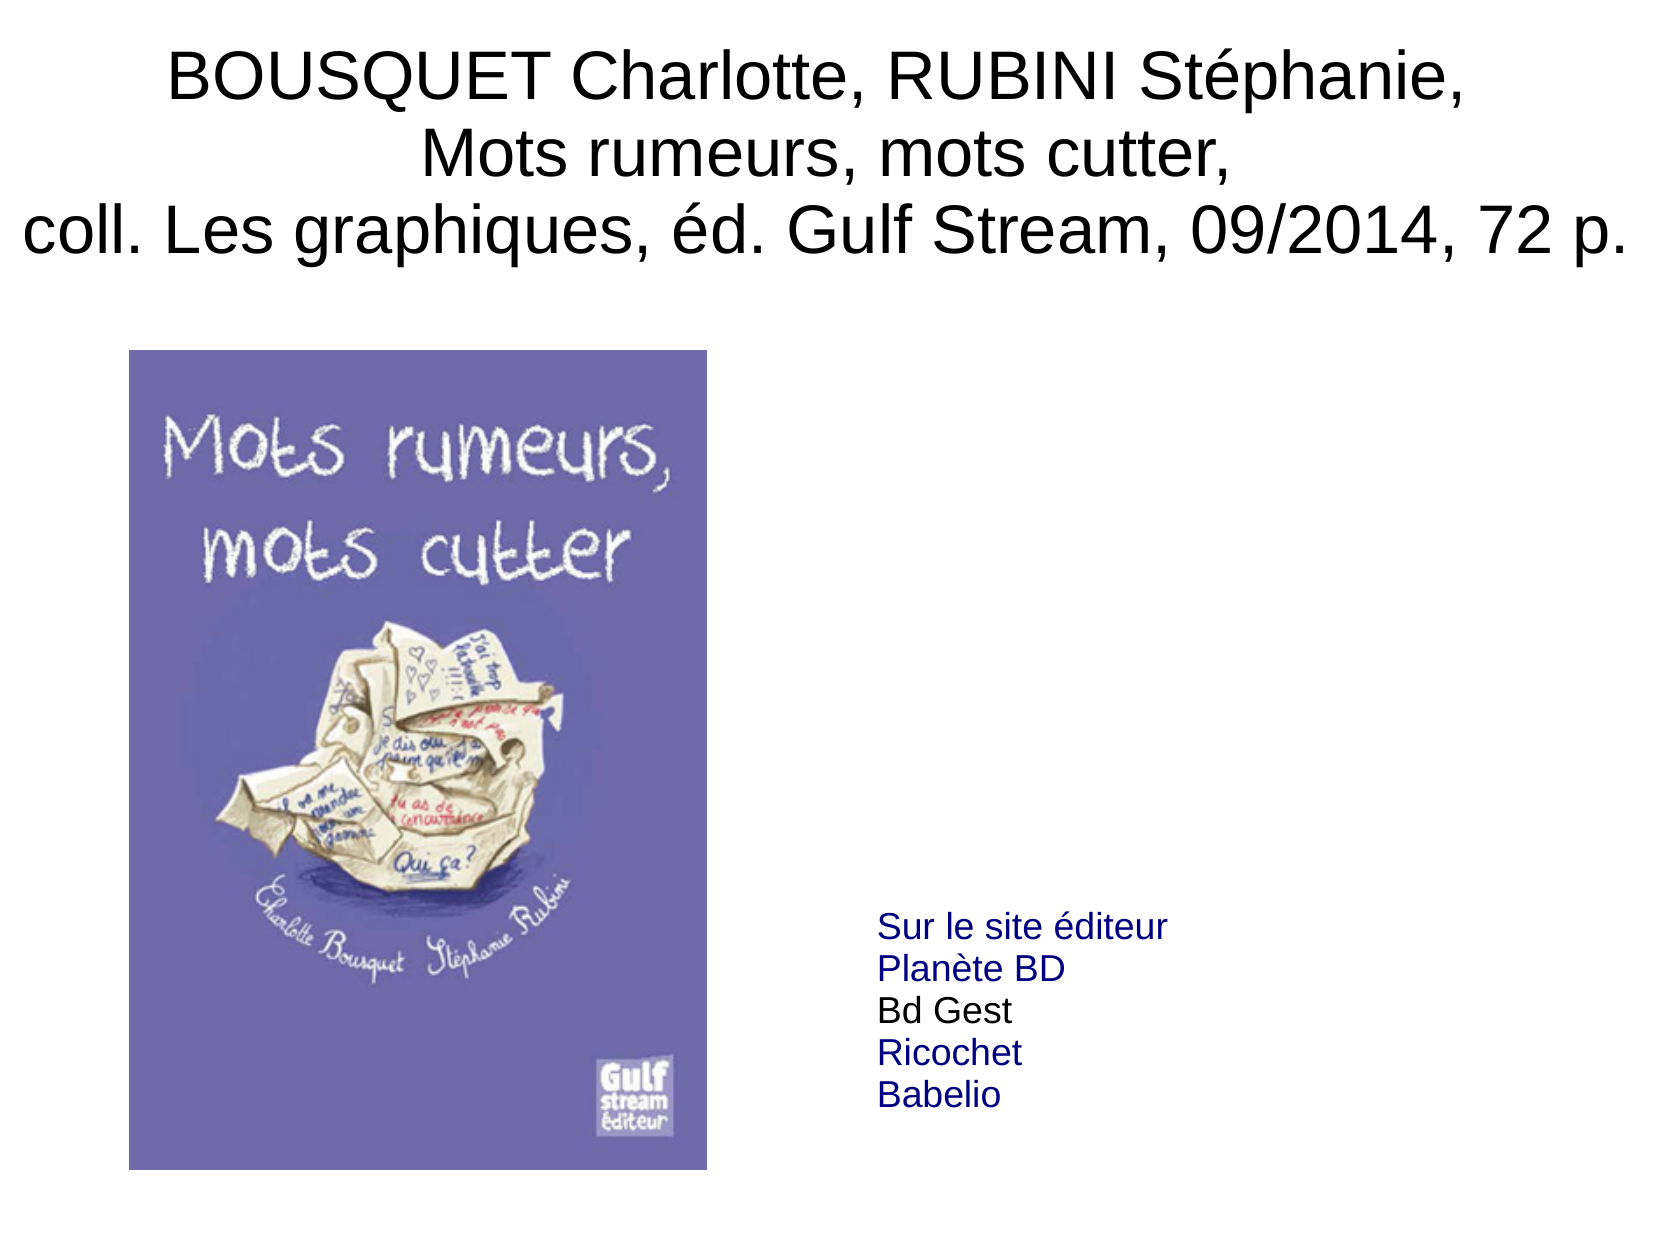

# BOUSQUET Charlotte, RUBINI Stéphanie, Mots rumeurs, mots cutter, coll. Les graphiques, éd. Gulf Stream, 09/2014, 72 p.
Sur le site éditeur
Planète BD
Bd Gest
Ricochet
Babelio